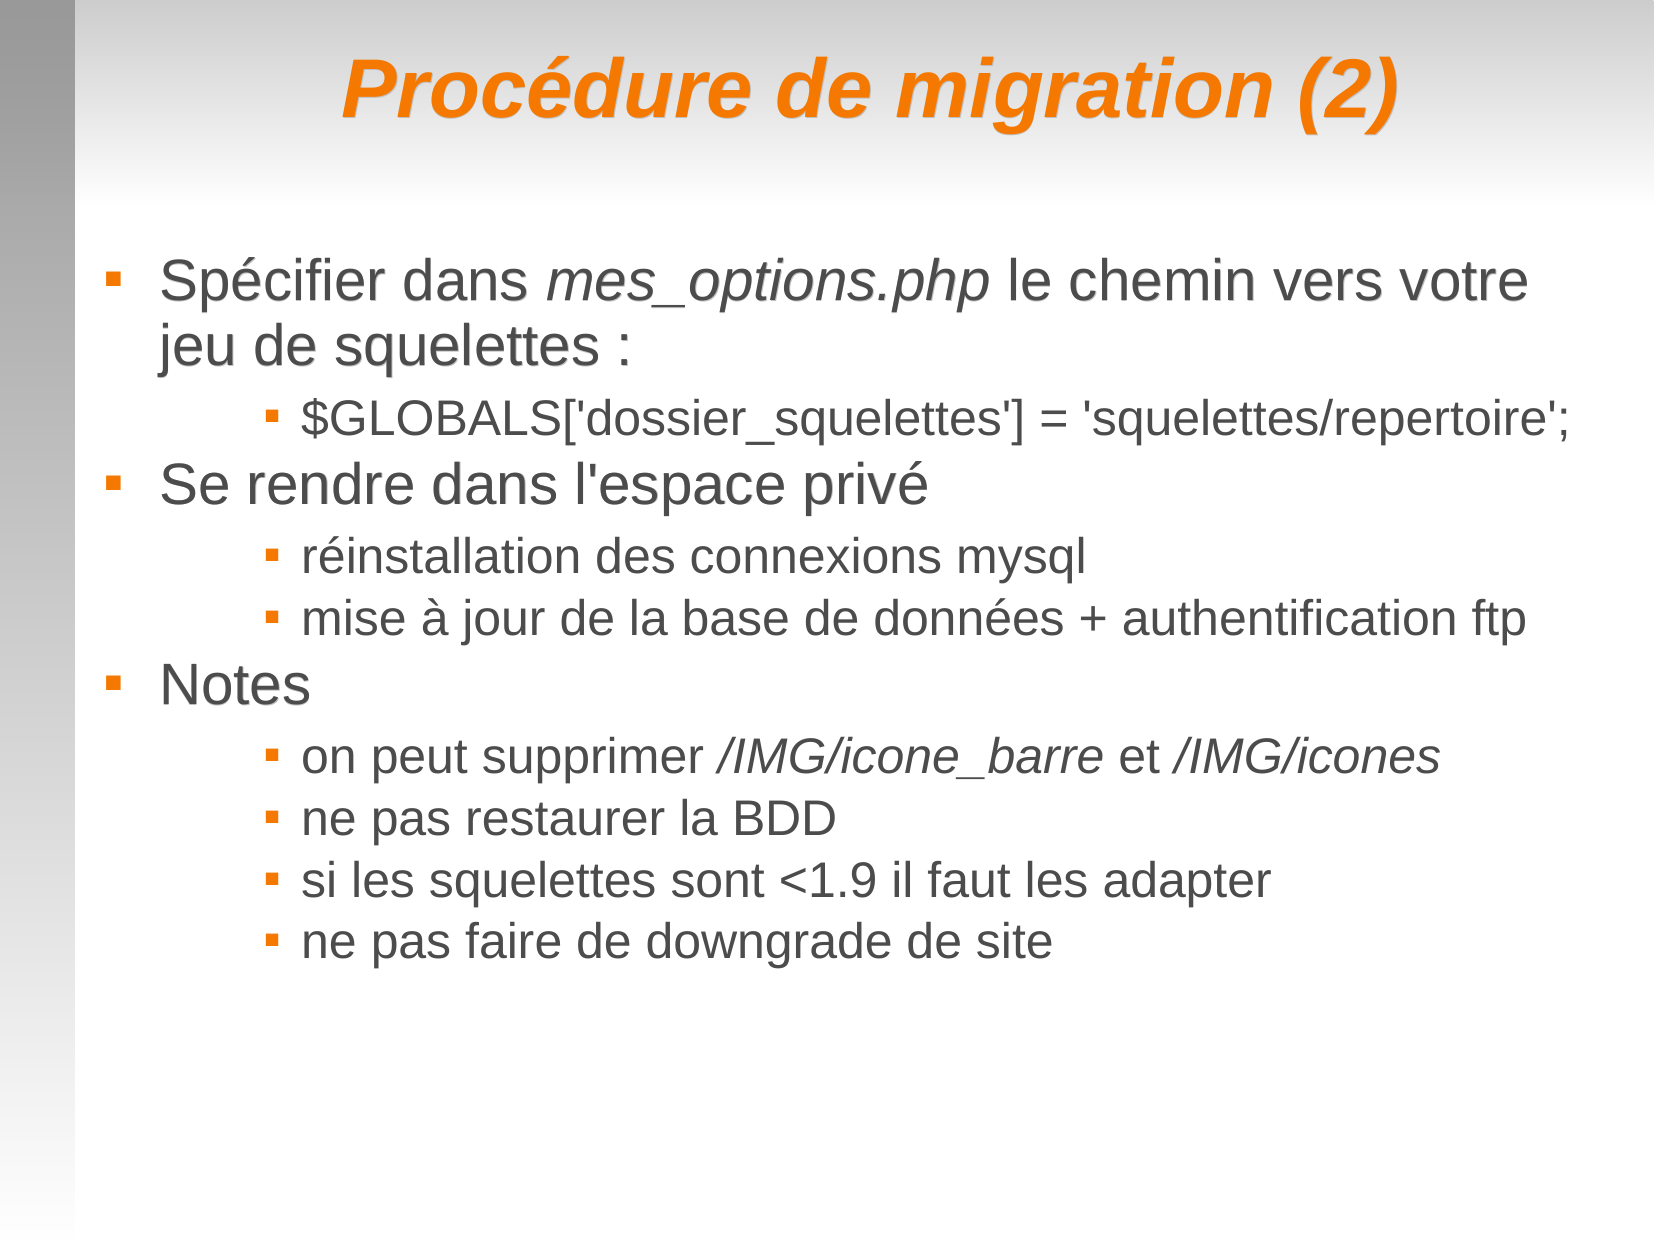

# Procédure de migration (2)
Spécifier dans mes_options.php le chemin vers votre jeu de squelettes :
$GLOBALS['dossier_squelettes'] = 'squelettes/repertoire';
Se rendre dans l'espace privé
réinstallation des connexions mysql
mise à jour de la base de données + authentification ftp
Notes
on peut supprimer /IMG/icone_barre et /IMG/icones
ne pas restaurer la BDD
si les squelettes sont <1.9 il faut les adapter
ne pas faire de downgrade de site